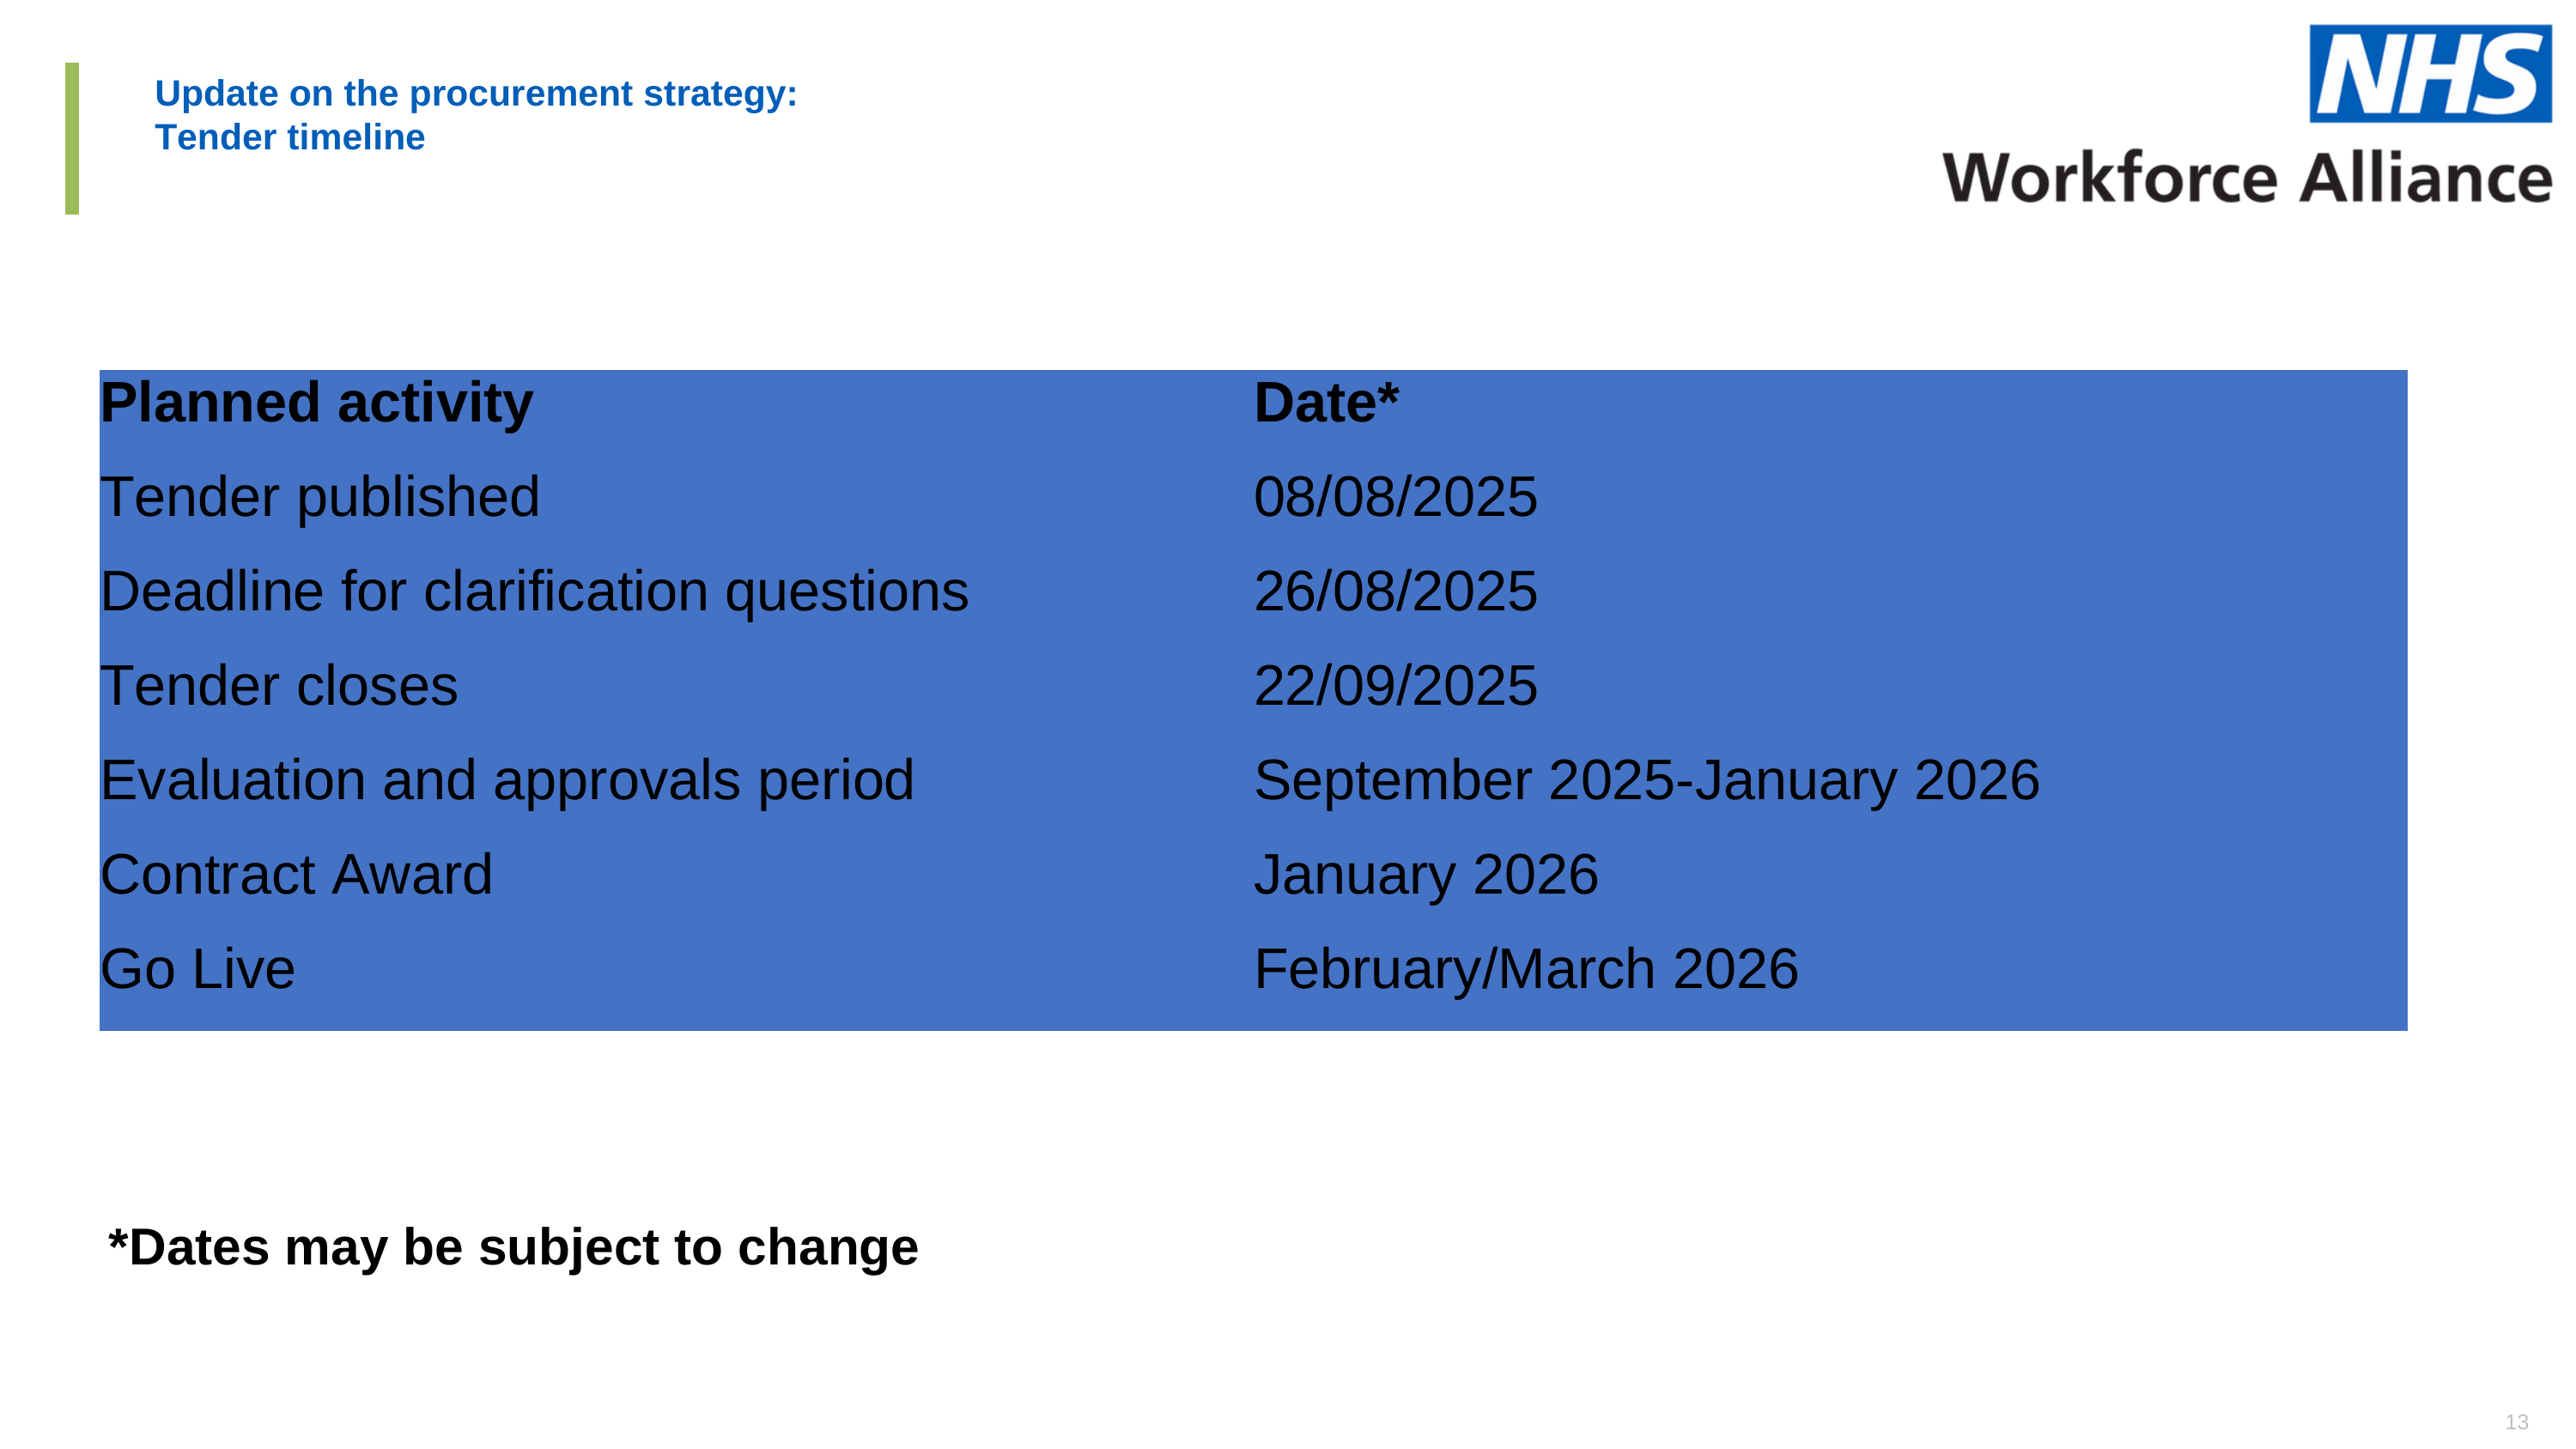

# Update on the procurement strategy:
Tender timeline
| Planned activity | Date\* |
| --- | --- |
| Tender published | 08/08/2025 |
| Deadline for clarification questions | 26/08/2025 |
| Tender closes | 22/09/2025 |
| Evaluation and approvals period | September 2025-January 2026 |
| Contract Award | January 2026 |
| Go Live | February/March 2026 |
*Dates may be subject to change